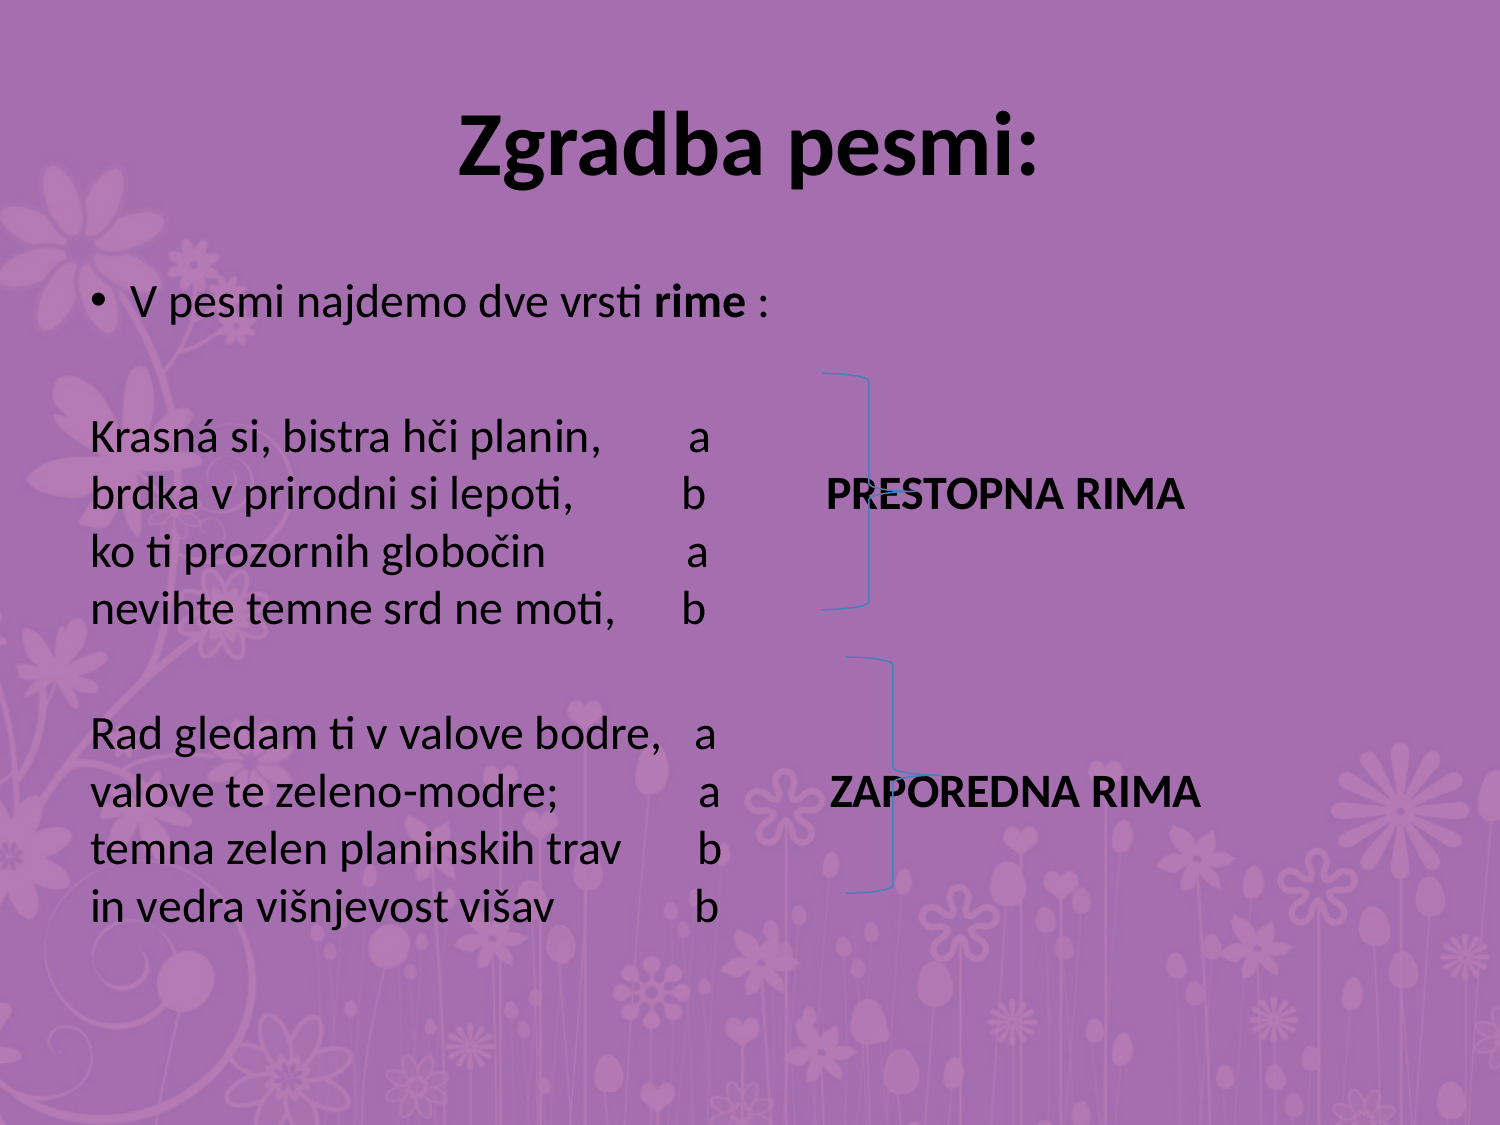

# Zgradba pesmi:
V pesmi najdemo dve vrsti rime :
Krasná si, bistra hči planin, a
brdka v prirodni si lepoti, b PRESTOPNA RIMA
ko ti prozornih globočin a
nevihte temne srd ne moti, b
Rad gledam ti v valove bodre, a
valove te zeleno-modre; a ZAPOREDNA RIMA
temna zelen planinskih trav b
in vedra višnjevost višav b